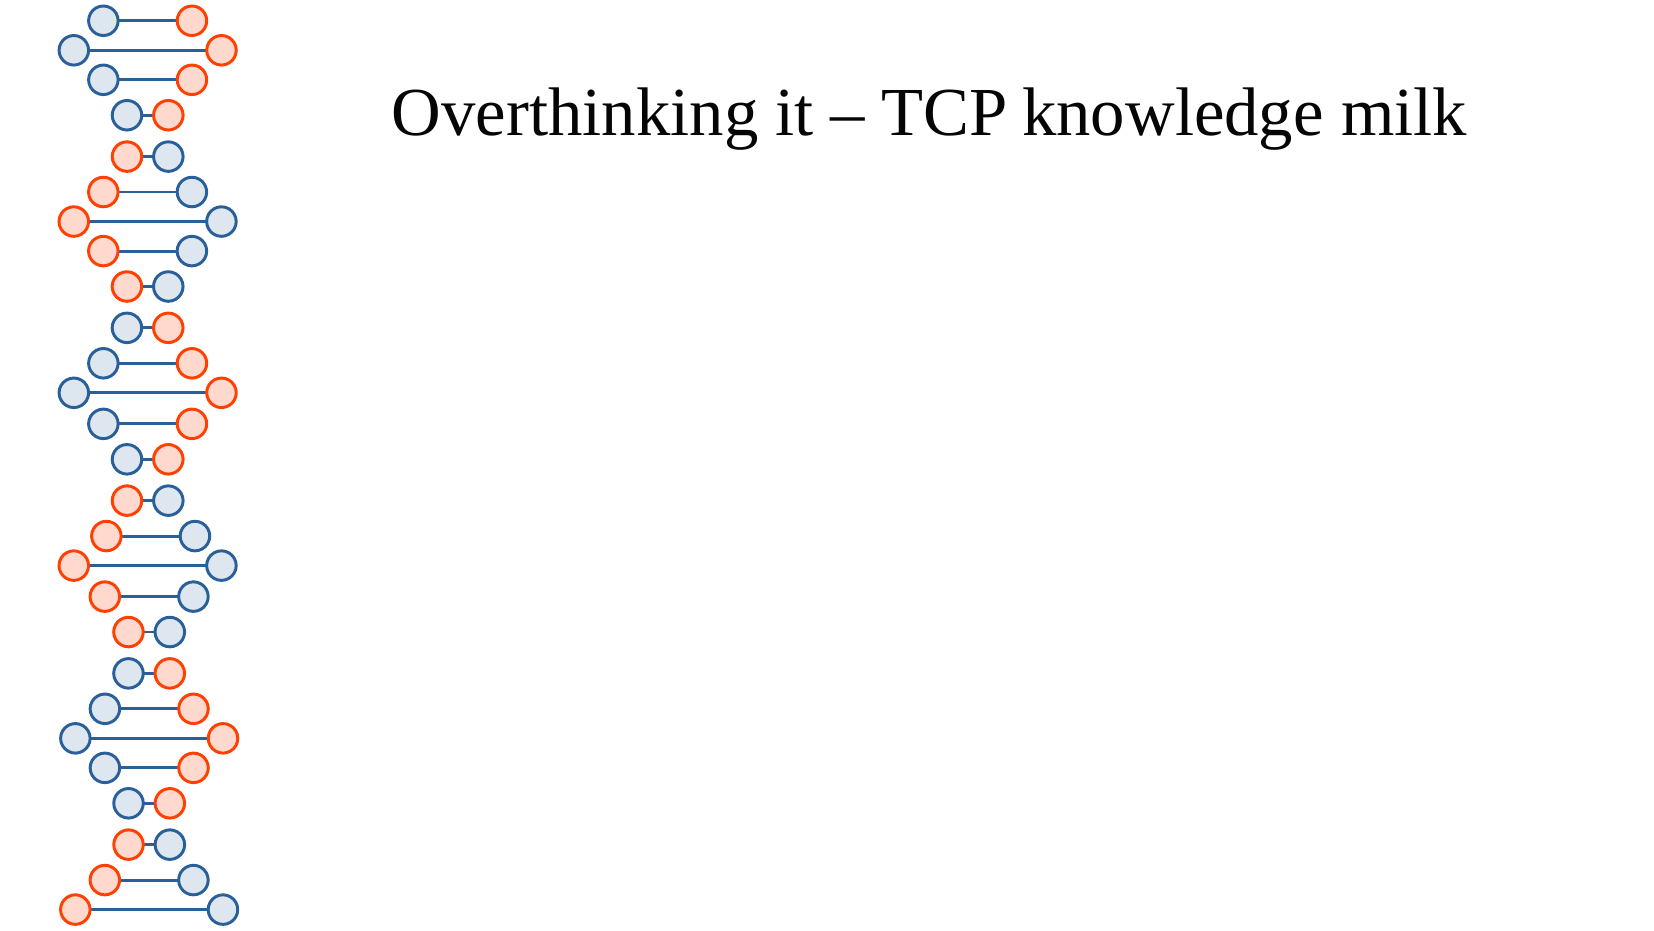

# Overthinking it – TCP knowledge milk